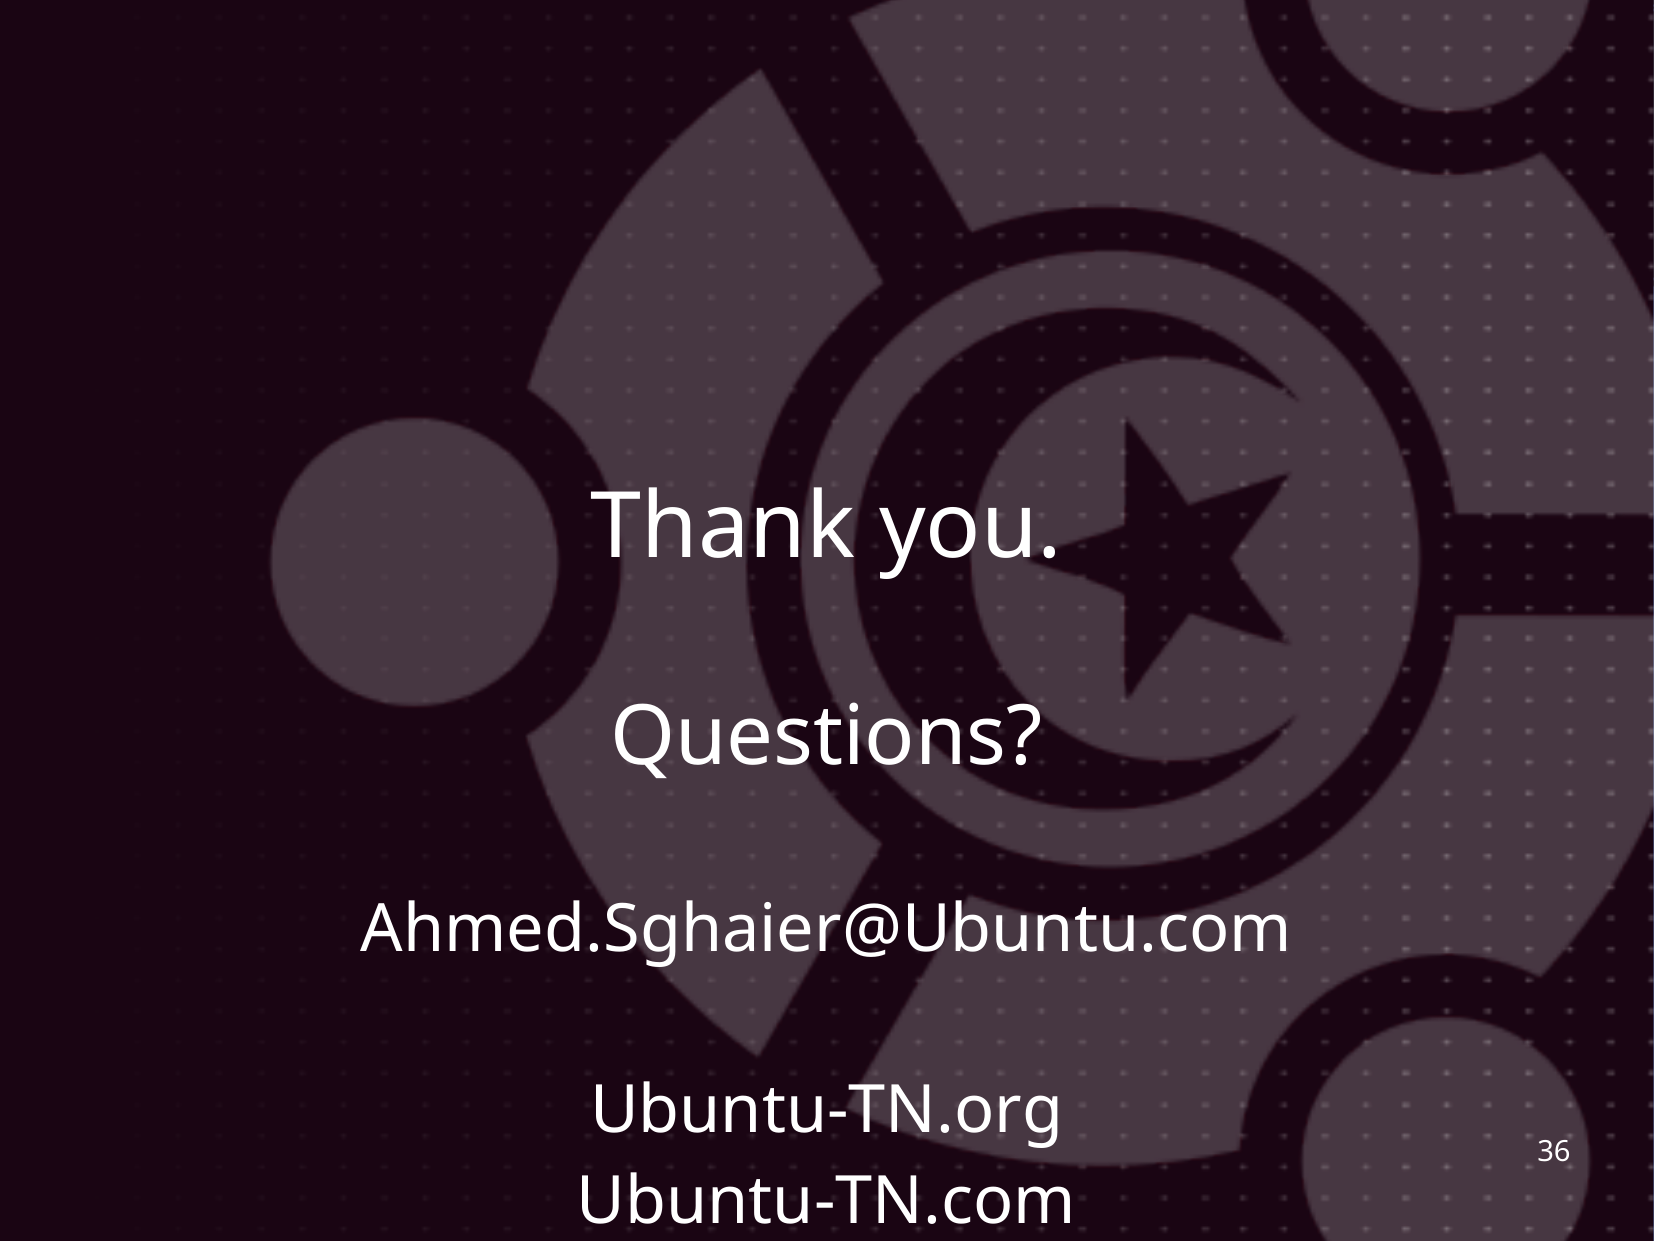

# Thank you.
Questions?
Ahmed.Sghaier@Ubuntu.com
Ubuntu-TN.org
Ubuntu-TN.com
36